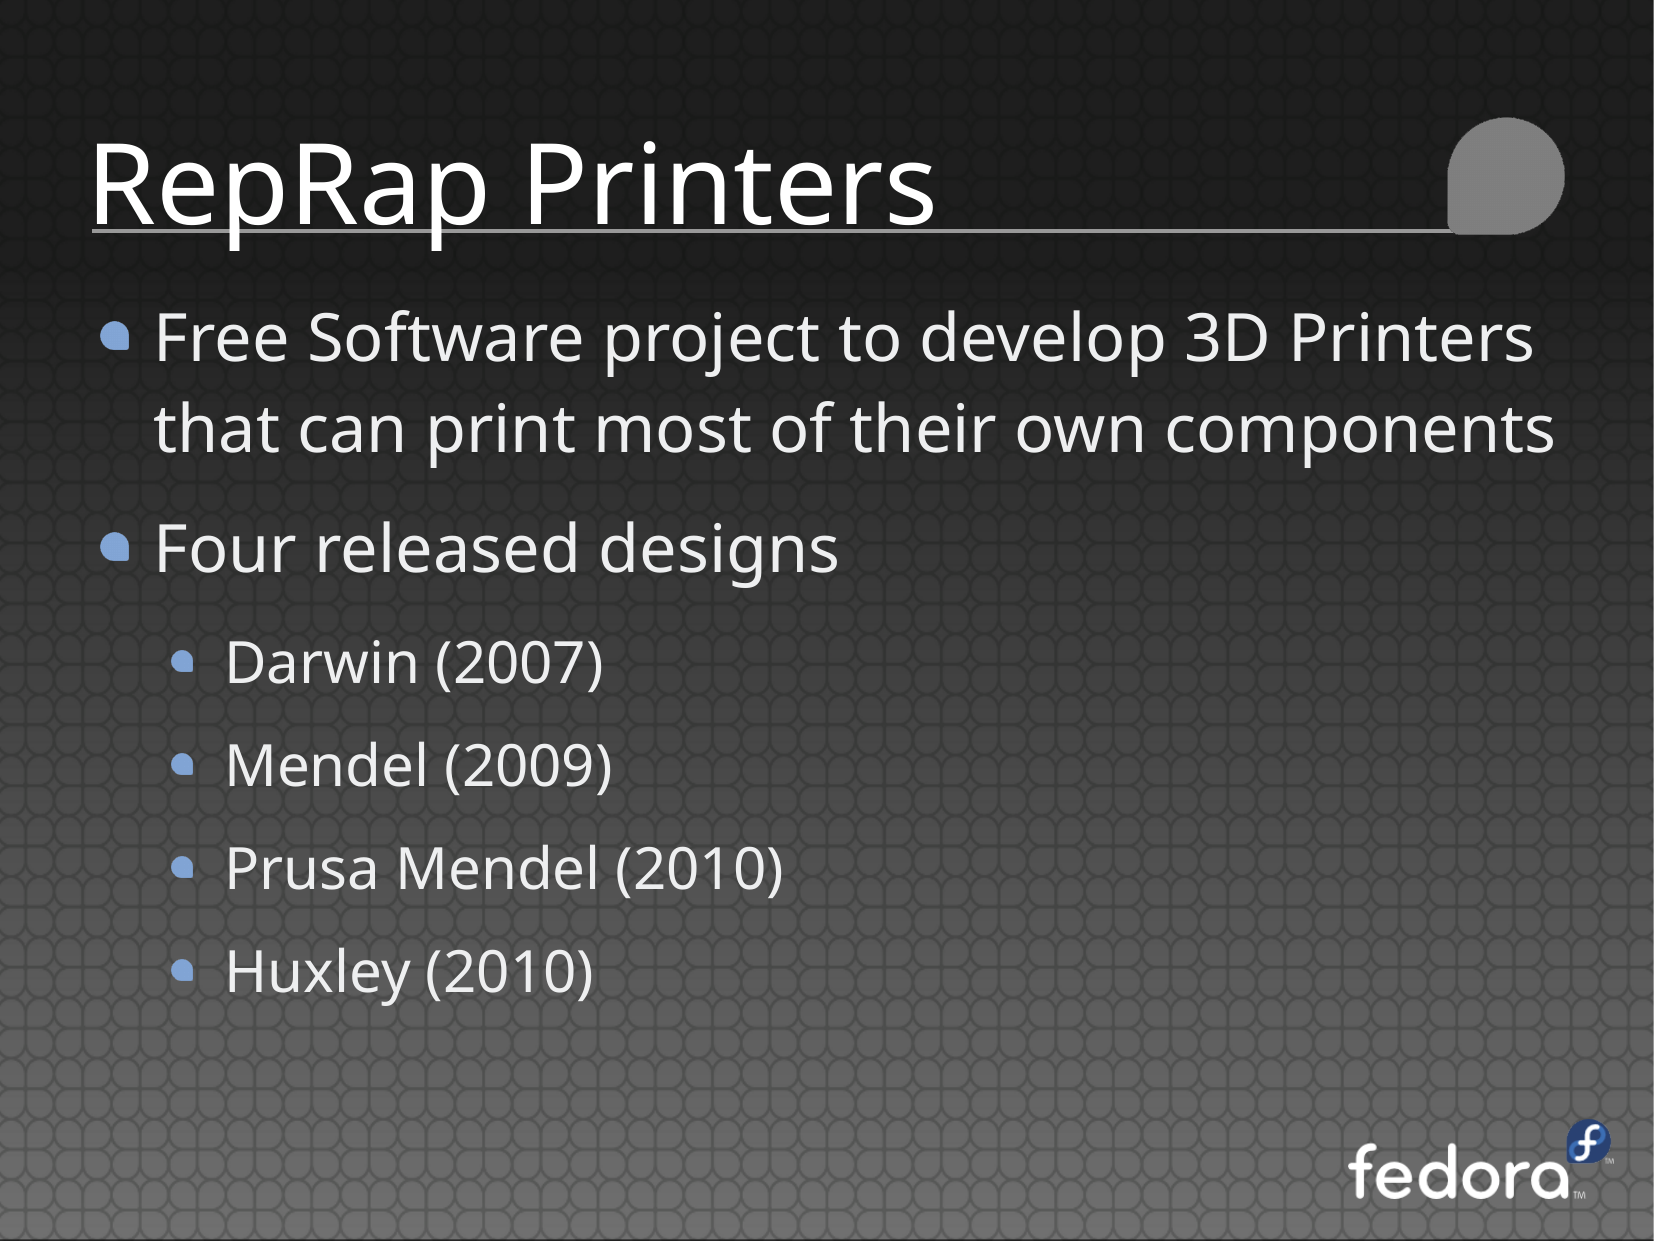

# RepRap Printers
Free Software project to develop 3D Printers that can print most of their own components
Four released designs
Darwin (2007)
Mendel (2009)
Prusa Mendel (2010)
Huxley (2010)